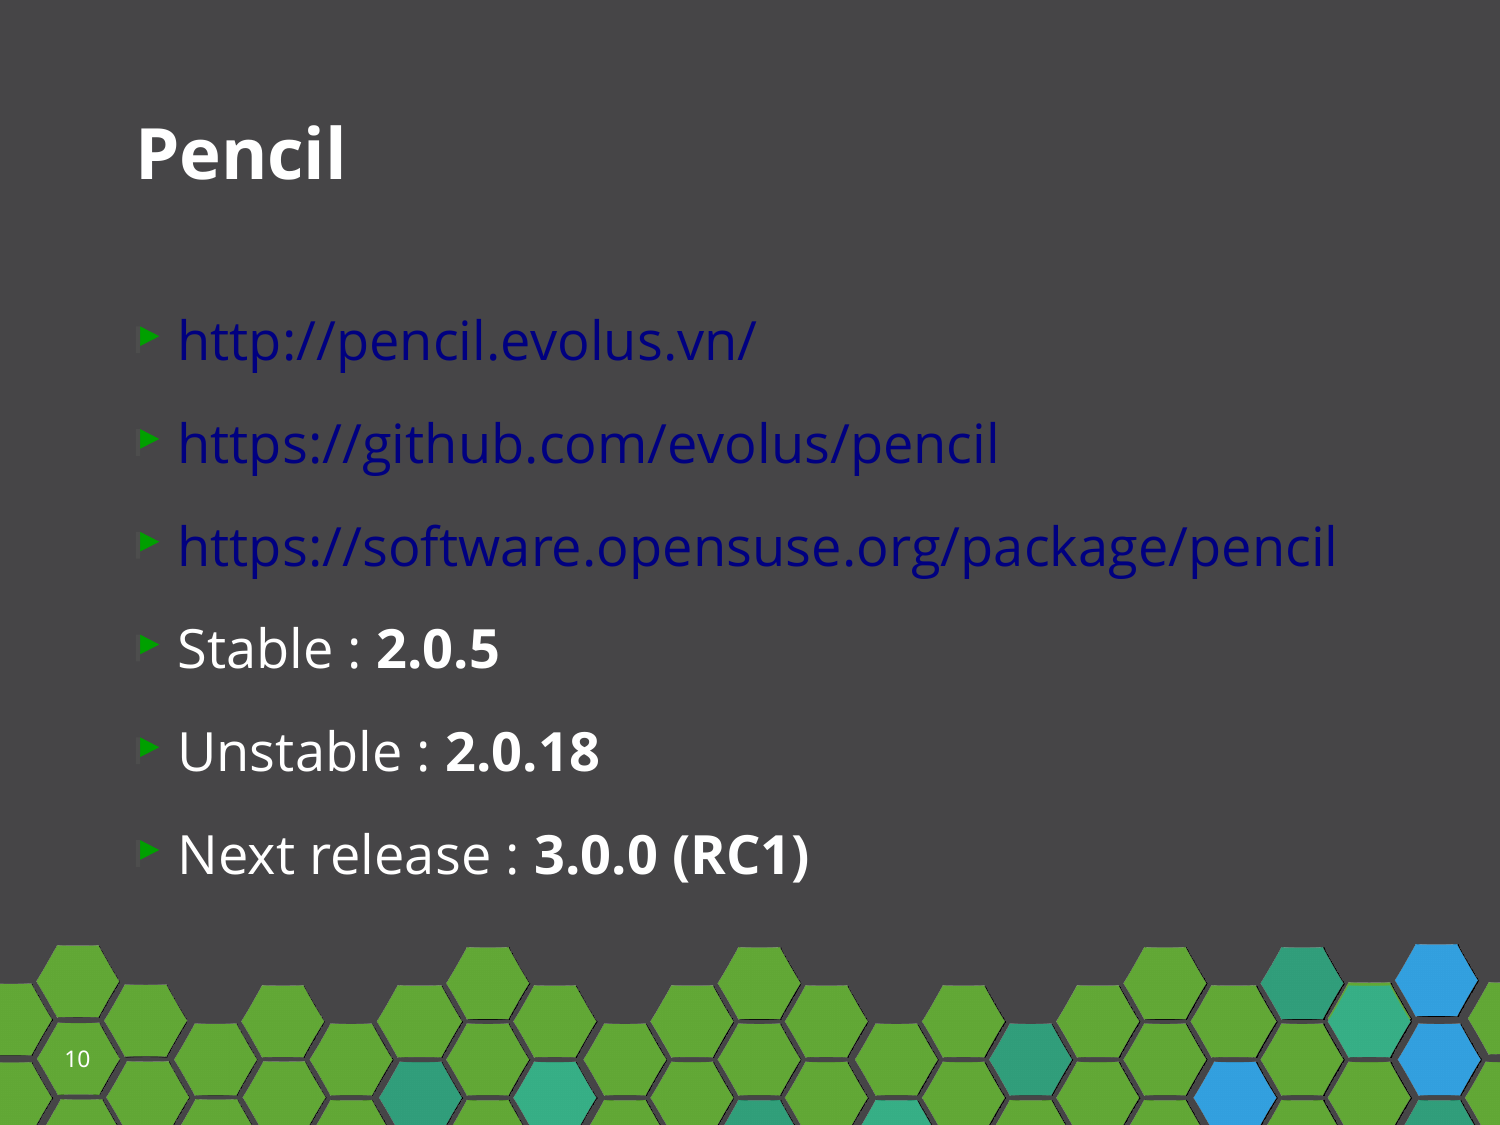

# Pencil
 http://pencil.evolus.vn/
 https://github.com/evolus/pencil
 https://software.opensuse.org/package/pencil
 Stable : 2.0.5
 Unstable : 2.0.18
 Next release : 3.0.0 (RC1)